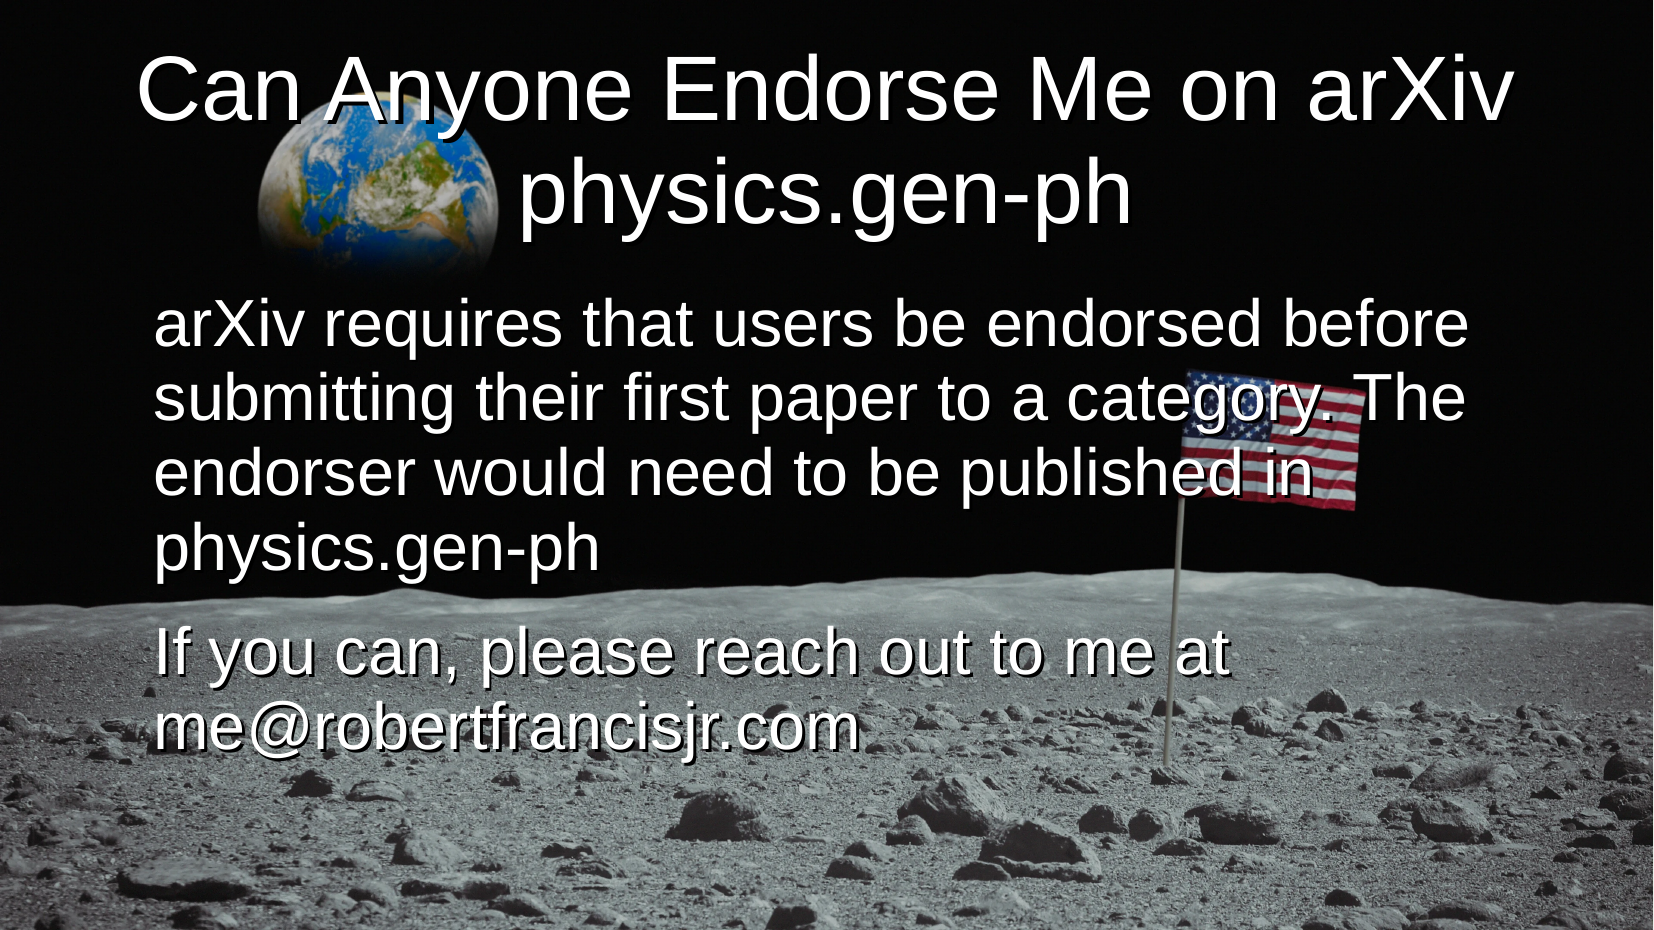

# Can Anyone Endorse Me on arXiv physics.gen-ph
arXiv requires that users be endorsed before submitting their first paper to a category. The endorser would need to be published in physics.gen-ph
If you can, please reach out to me at me@robertfrancisjr.com